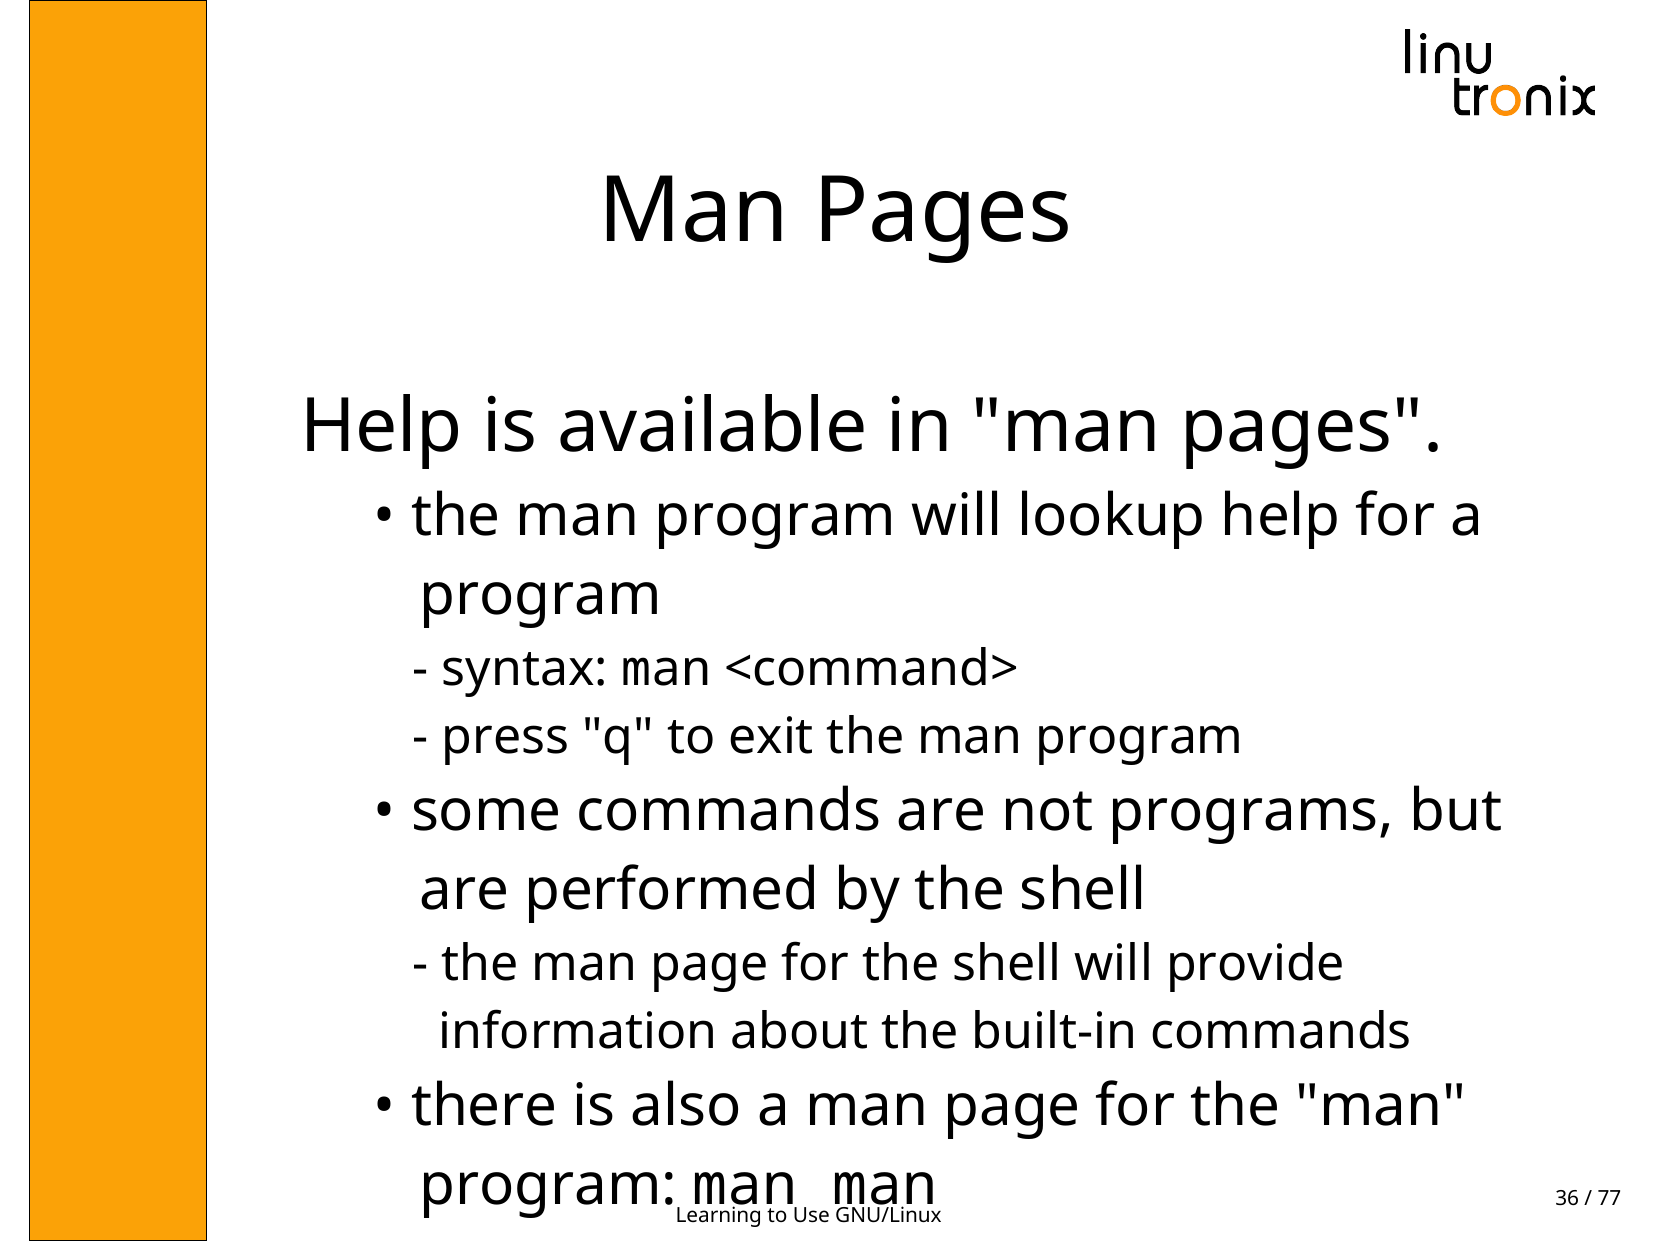

Man Pages
Help is available in "man pages".
	• the man program will lookup help for a
	 program
	 - syntax: man <command>
	 - press "q" to exit the man program
	• some commands are not programs, but
	 are performed by the shell
	 - the man page for the shell will provide
	 information about the built-in commands
	• there is also a man page for the "man"
	 program: man man
36
Firmenvorstellung Linutronix V3.3